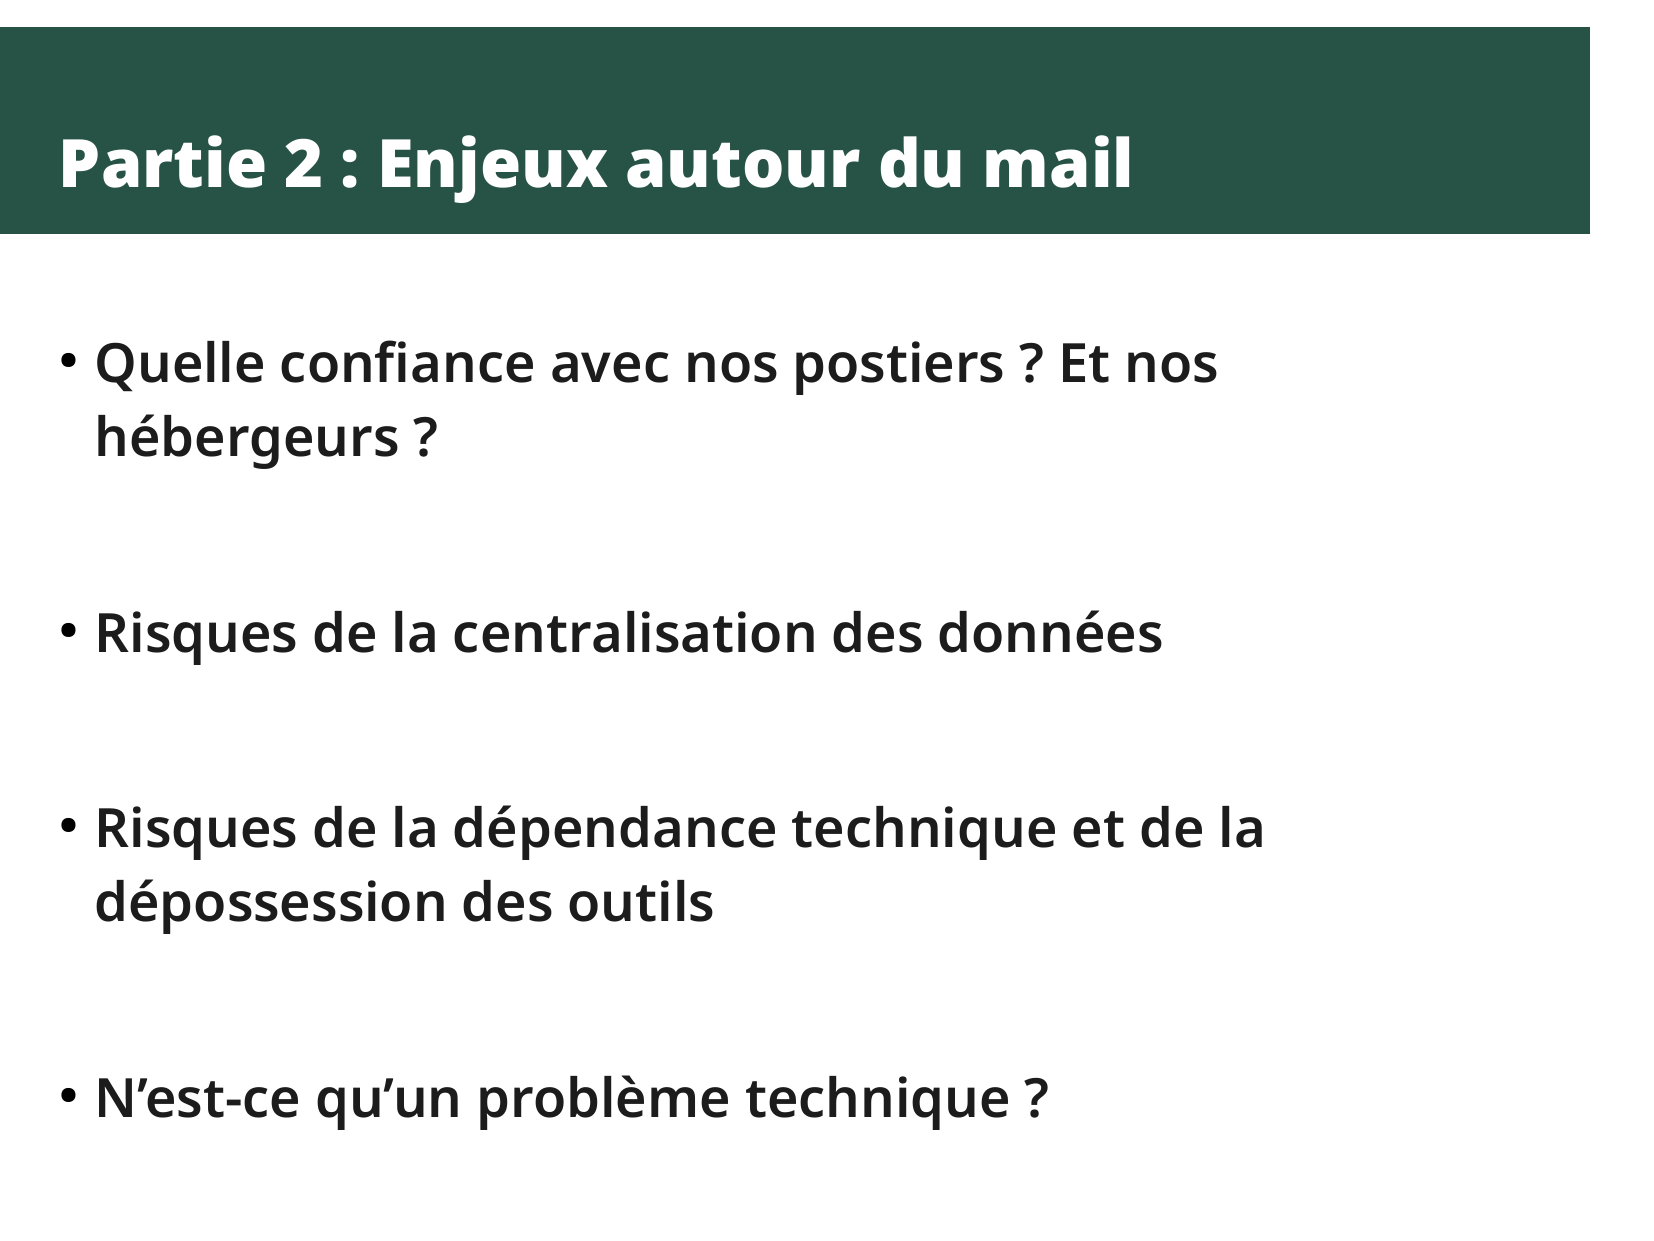

# Partie 2 : Enjeux autour du mail
Quelle confiance avec nos postiers ? Et nos hébergeurs ?
Risques de la centralisation des données
Risques de la dépendance technique et de la dépossession des outils
N’est-ce qu’un problème technique ?